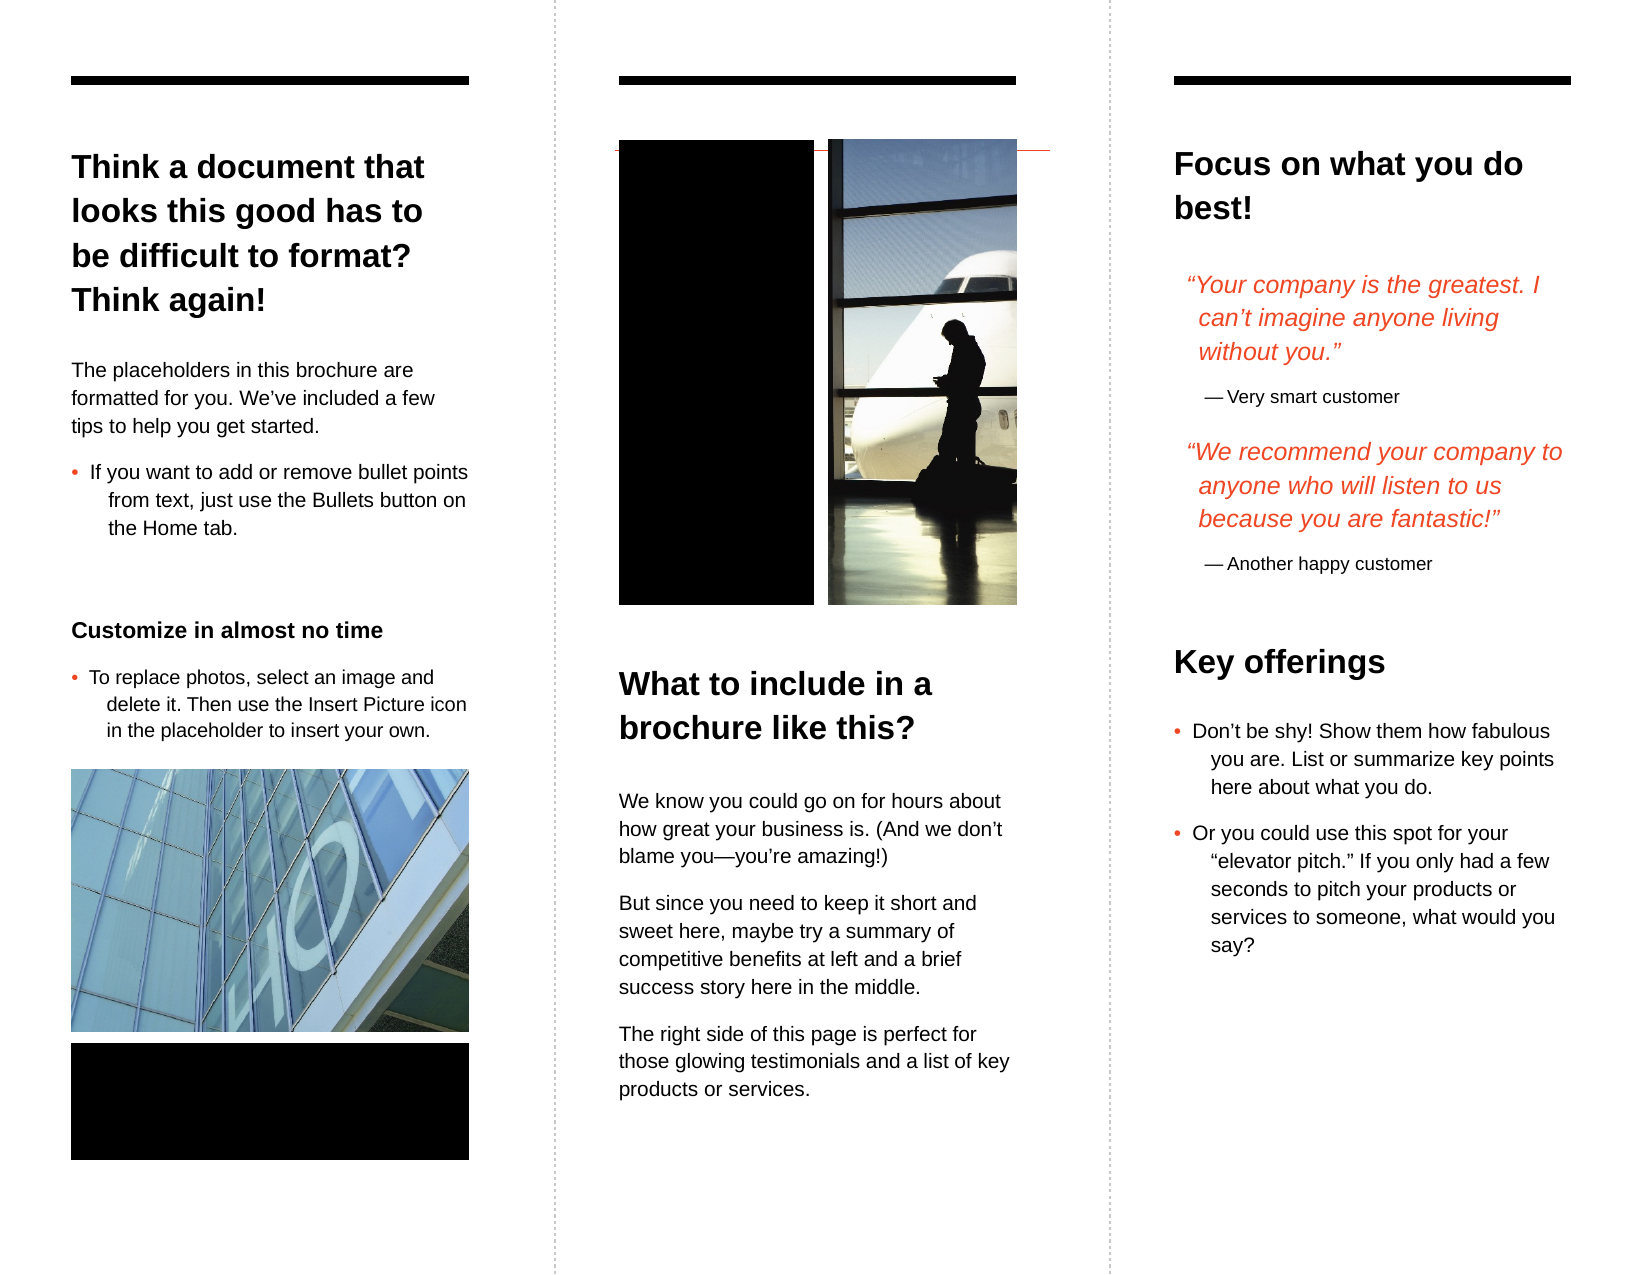

# Think a document that looks this good has to be difficult to format? Think again!
Focus on what you do best!
“Your company is the greatest. I can’t imagine anyone living without you.”
The placeholders in this brochure are formatted for you. We’ve included a few tips to help you get started.
If you want to add or remove bullet points from text, just use the Bullets button on the Home tab.
Very smart customer
“We recommend your company to anyone who will listen to us because you are fantastic!”
Another happy customer
Customize in almost no time
Key offerings
What to include in a brochure like this?
To replace photos, select an image and delete it. Then use the Insert Picture icon in the placeholder to insert your own.
Don’t be shy! Show them how fabulous you are. List or summarize key points here about what you do.
Or you could use this spot for your “elevator pitch.” If you only had a few seconds to pitch your products or services to someone, what would you say?
We know you could go on for hours about how great your business is. (And we don’t blame you—you’re amazing!)
But since you need to keep it short and sweet here, maybe try a summary of competitive benefits at left and a brief success story here in the middle.
The right side of this page is perfect for those glowing testimonials and a list of key products or services.